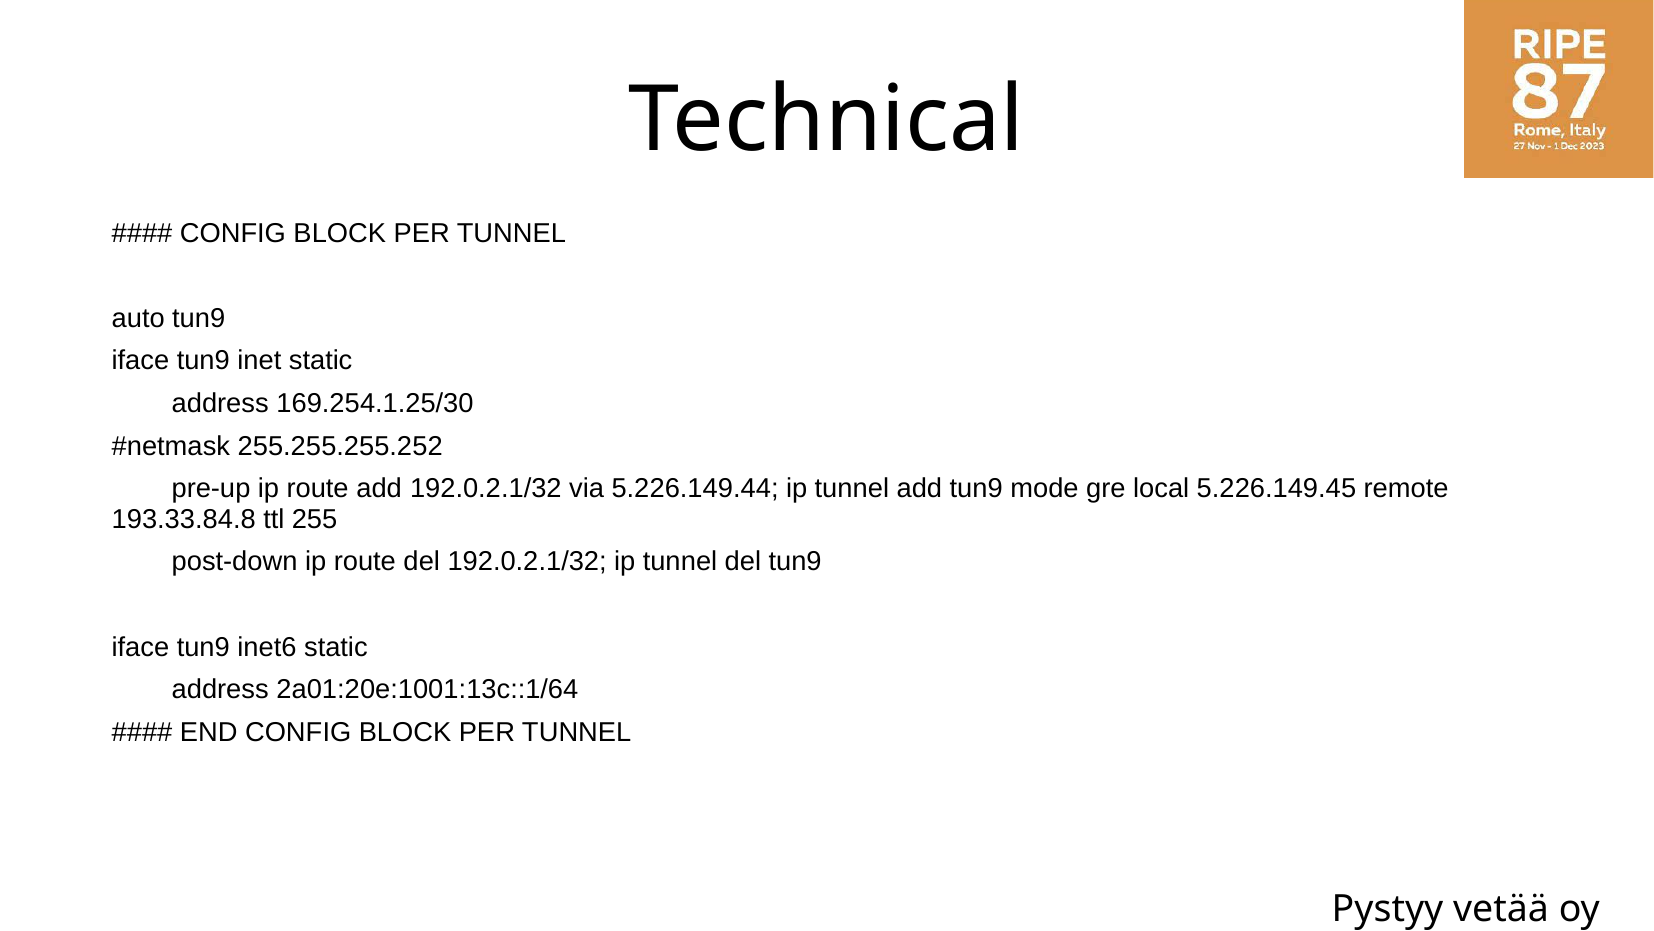

# Technical
#### CONFIG BLOCK PER TUNNEL
auto tun9
iface tun9 inet static
 address 169.254.1.25/30
#netmask 255.255.255.252
 pre-up ip route add 192.0.2.1/32 via 5.226.149.44; ip tunnel add tun9 mode gre local 5.226.149.45 remote 193.33.84.8 ttl 255
 post-down ip route del 192.0.2.1/32; ip tunnel del tun9
iface tun9 inet6 static
 address 2a01:20e:1001:13c::1/64
#### END CONFIG BLOCK PER TUNNEL
Pystyy vetää oy